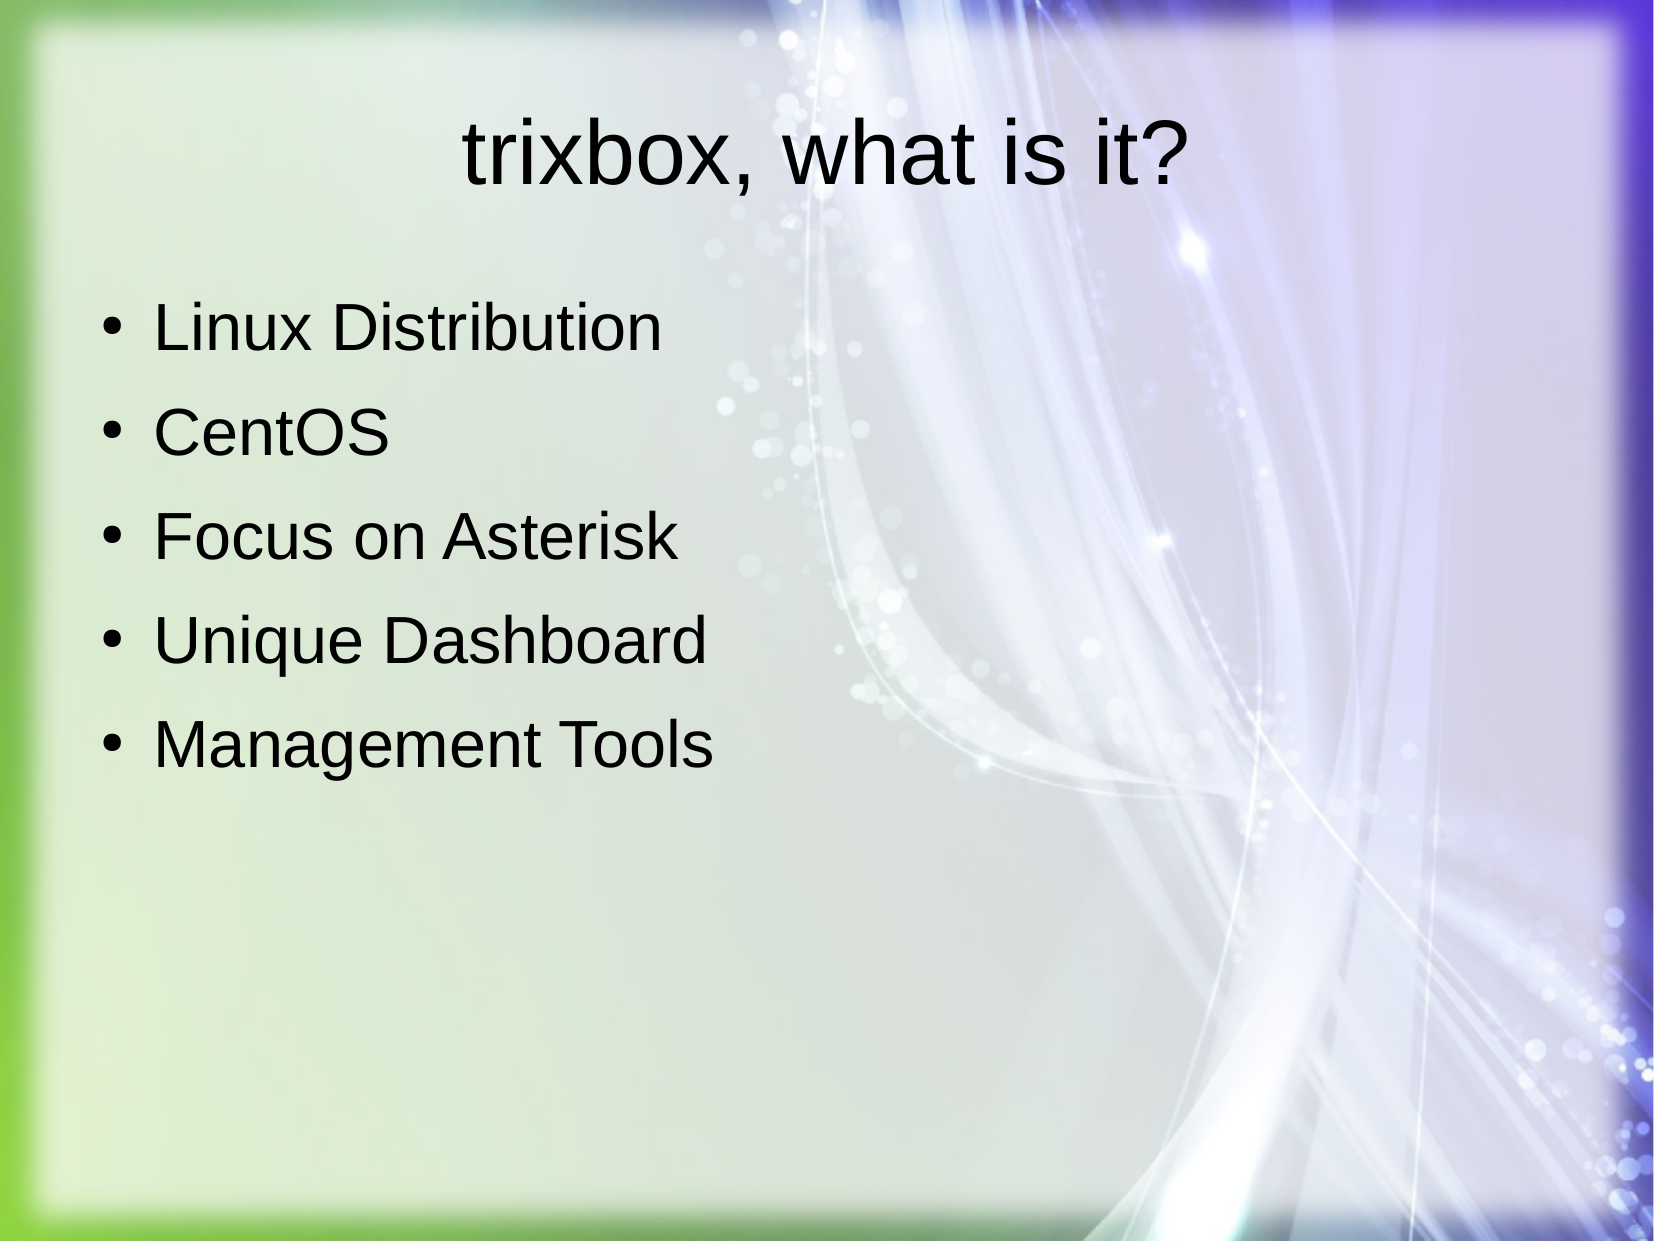

# trixbox, what is it?
Linux Distribution
CentOS
Focus on Asterisk
Unique Dashboard
Management Tools